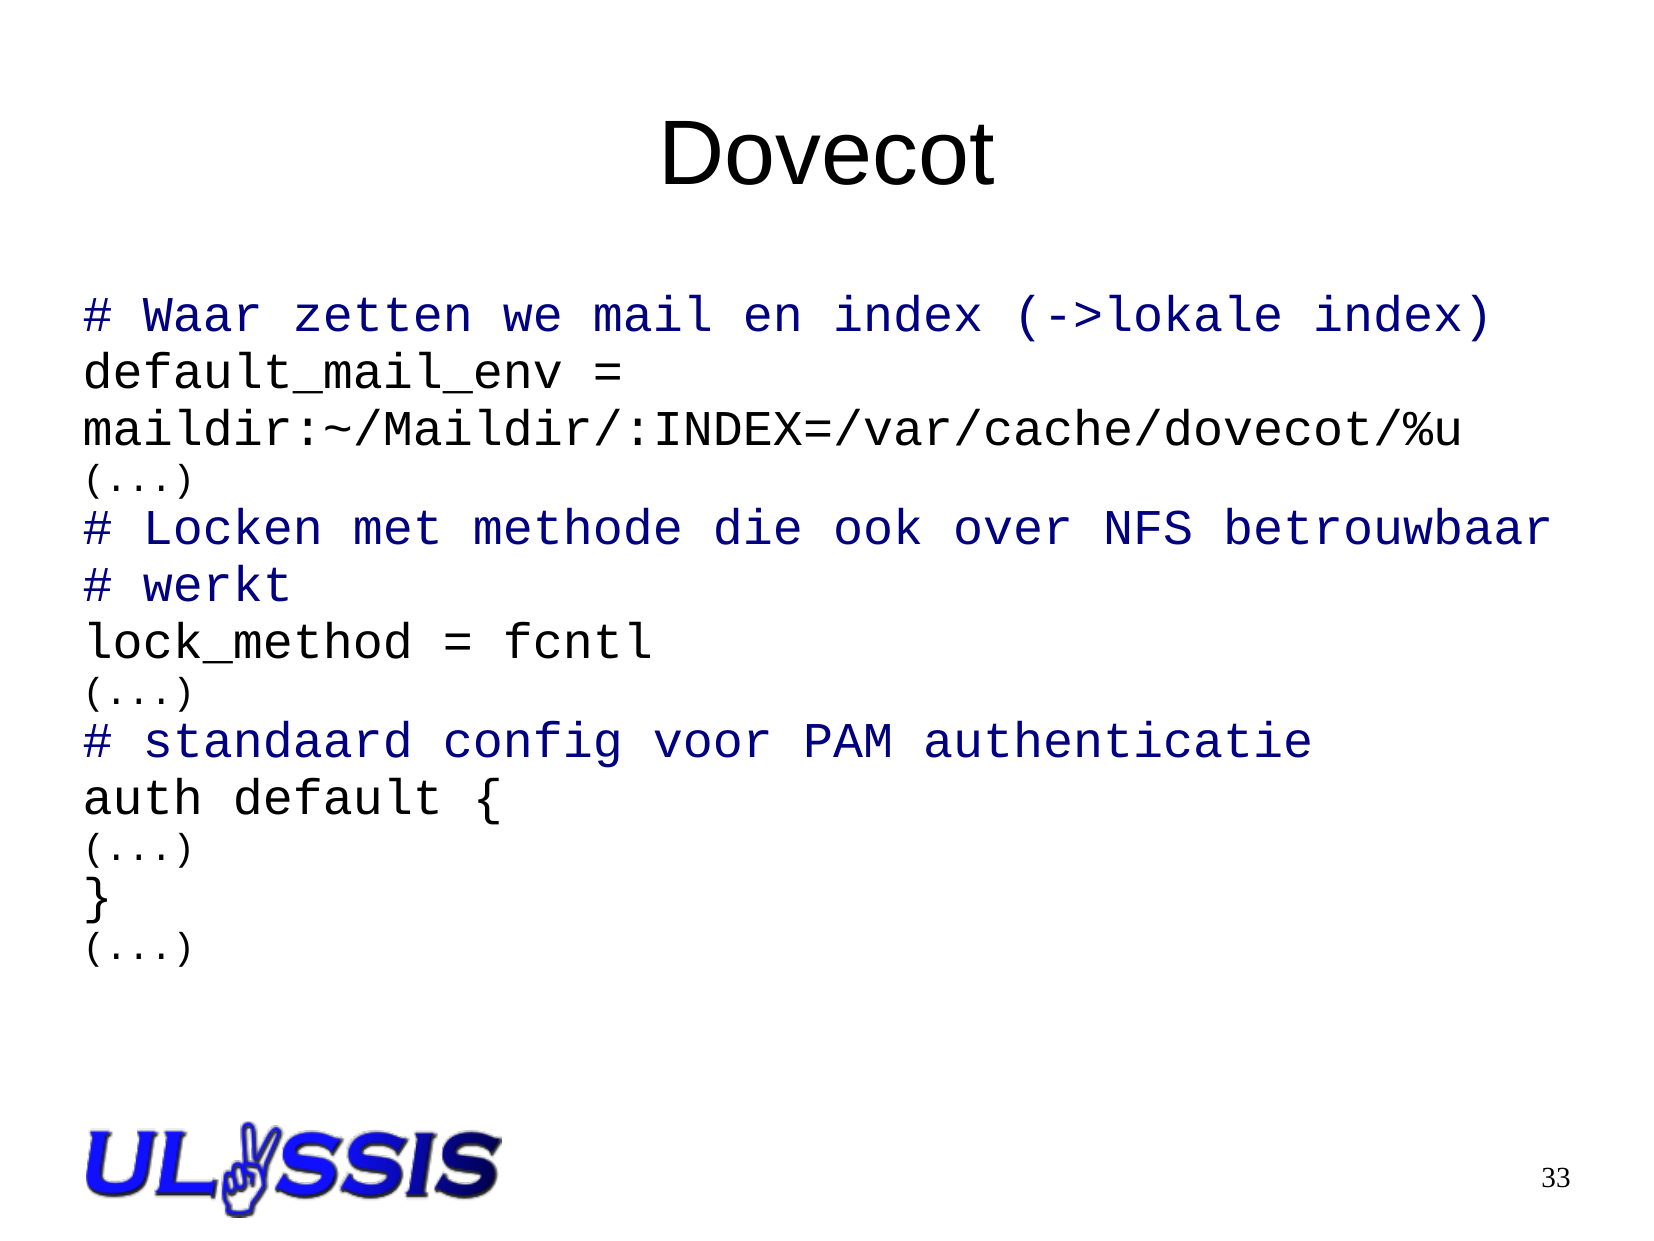

# Dovecot
# Waar zetten we mail en index (->lokale index)
default_mail_env = maildir:~/Maildir/:INDEX=/var/cache/dovecot/%u
(...)
# Locken met methode die ook over NFS betrouwbaar
# werkt
lock_method = fcntl
(...)
# standaard config voor PAM authenticatie
auth default {
(...)
}
(...)
33